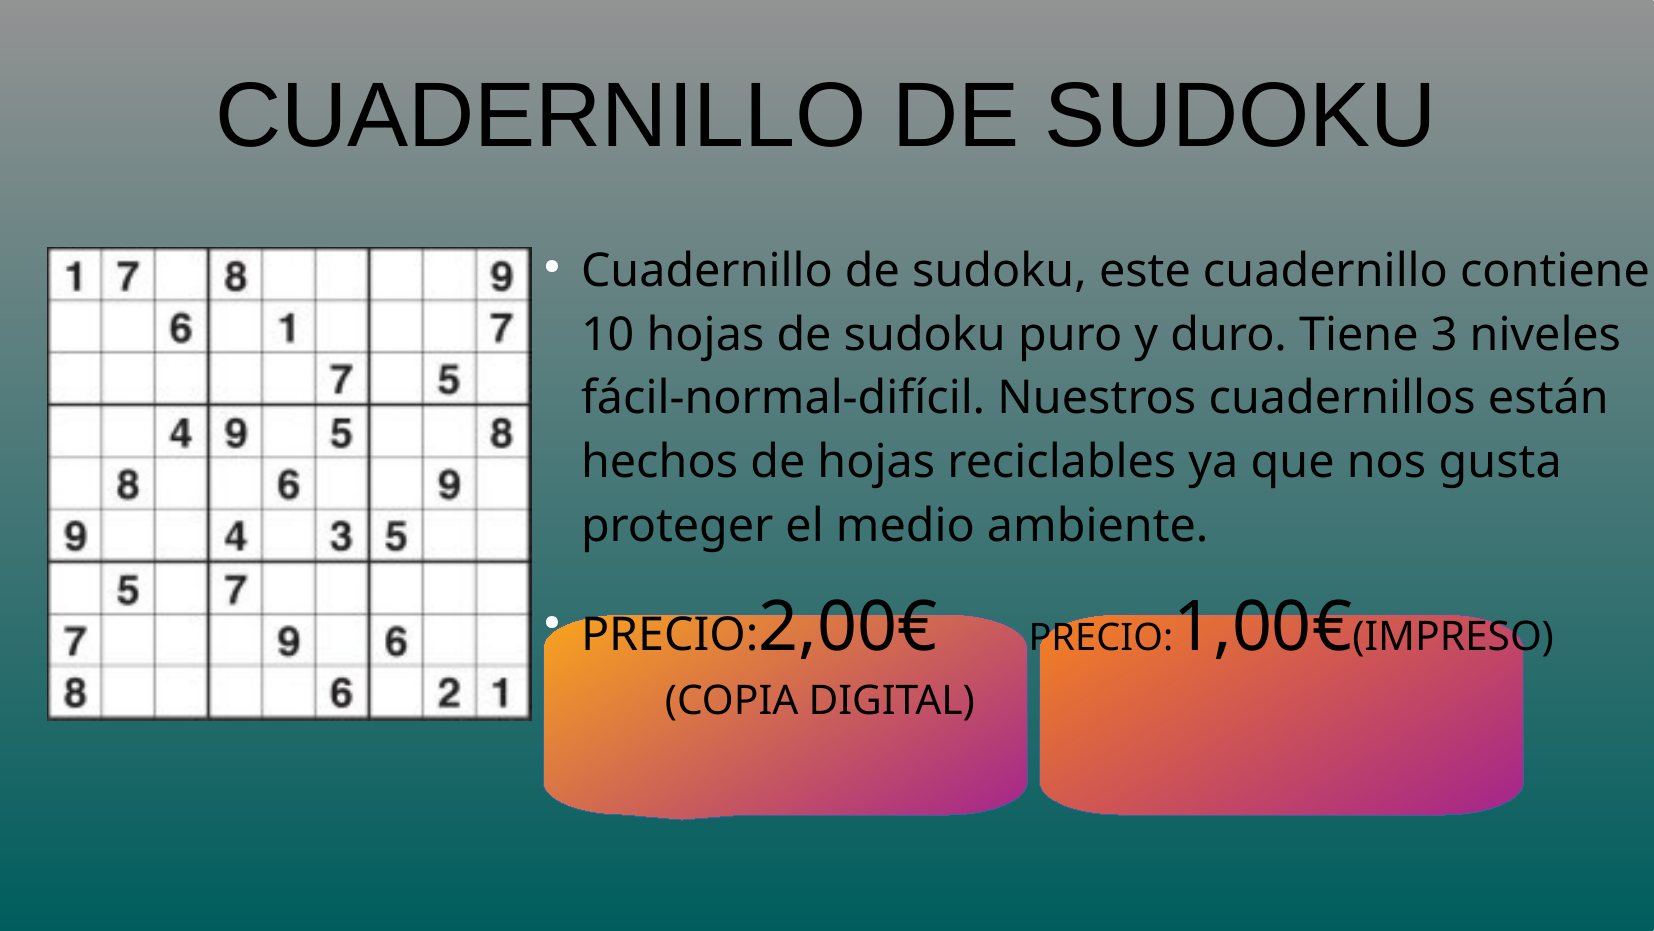

# CUADERNILLO DE SUDOKU
Cuadernillo de sudoku, este cuadernillo contiene 10 hojas de sudoku puro y duro. Tiene 3 niveles fácil-normal-difícil. Nuestros cuadernillos están hechos de hojas reciclables ya que nos gusta proteger el medio ambiente.
PRECIO:2,00€ PRECIO:1,00€(IMPRESO) (COPIA DIGITAL)